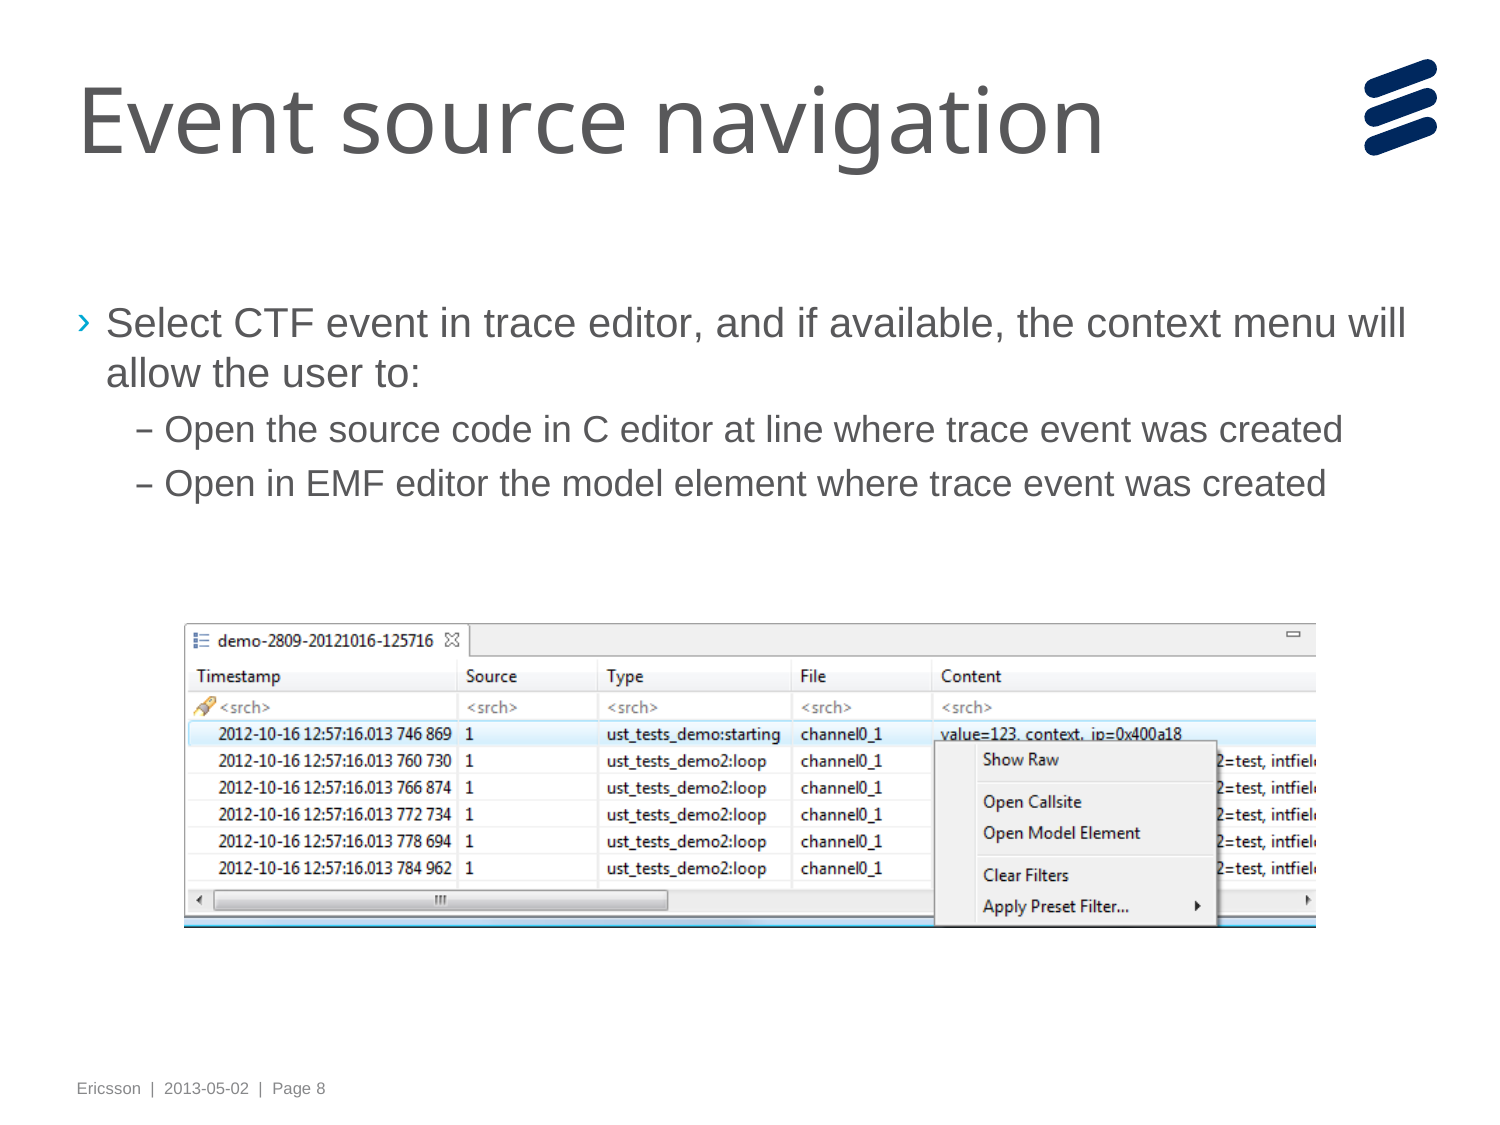

# Event source navigation
Select CTF event in trace editor, and if available, the context menu will allow the user to:
Open the source code in C editor at line where trace event was created
Open in EMF editor the model element where trace event was created